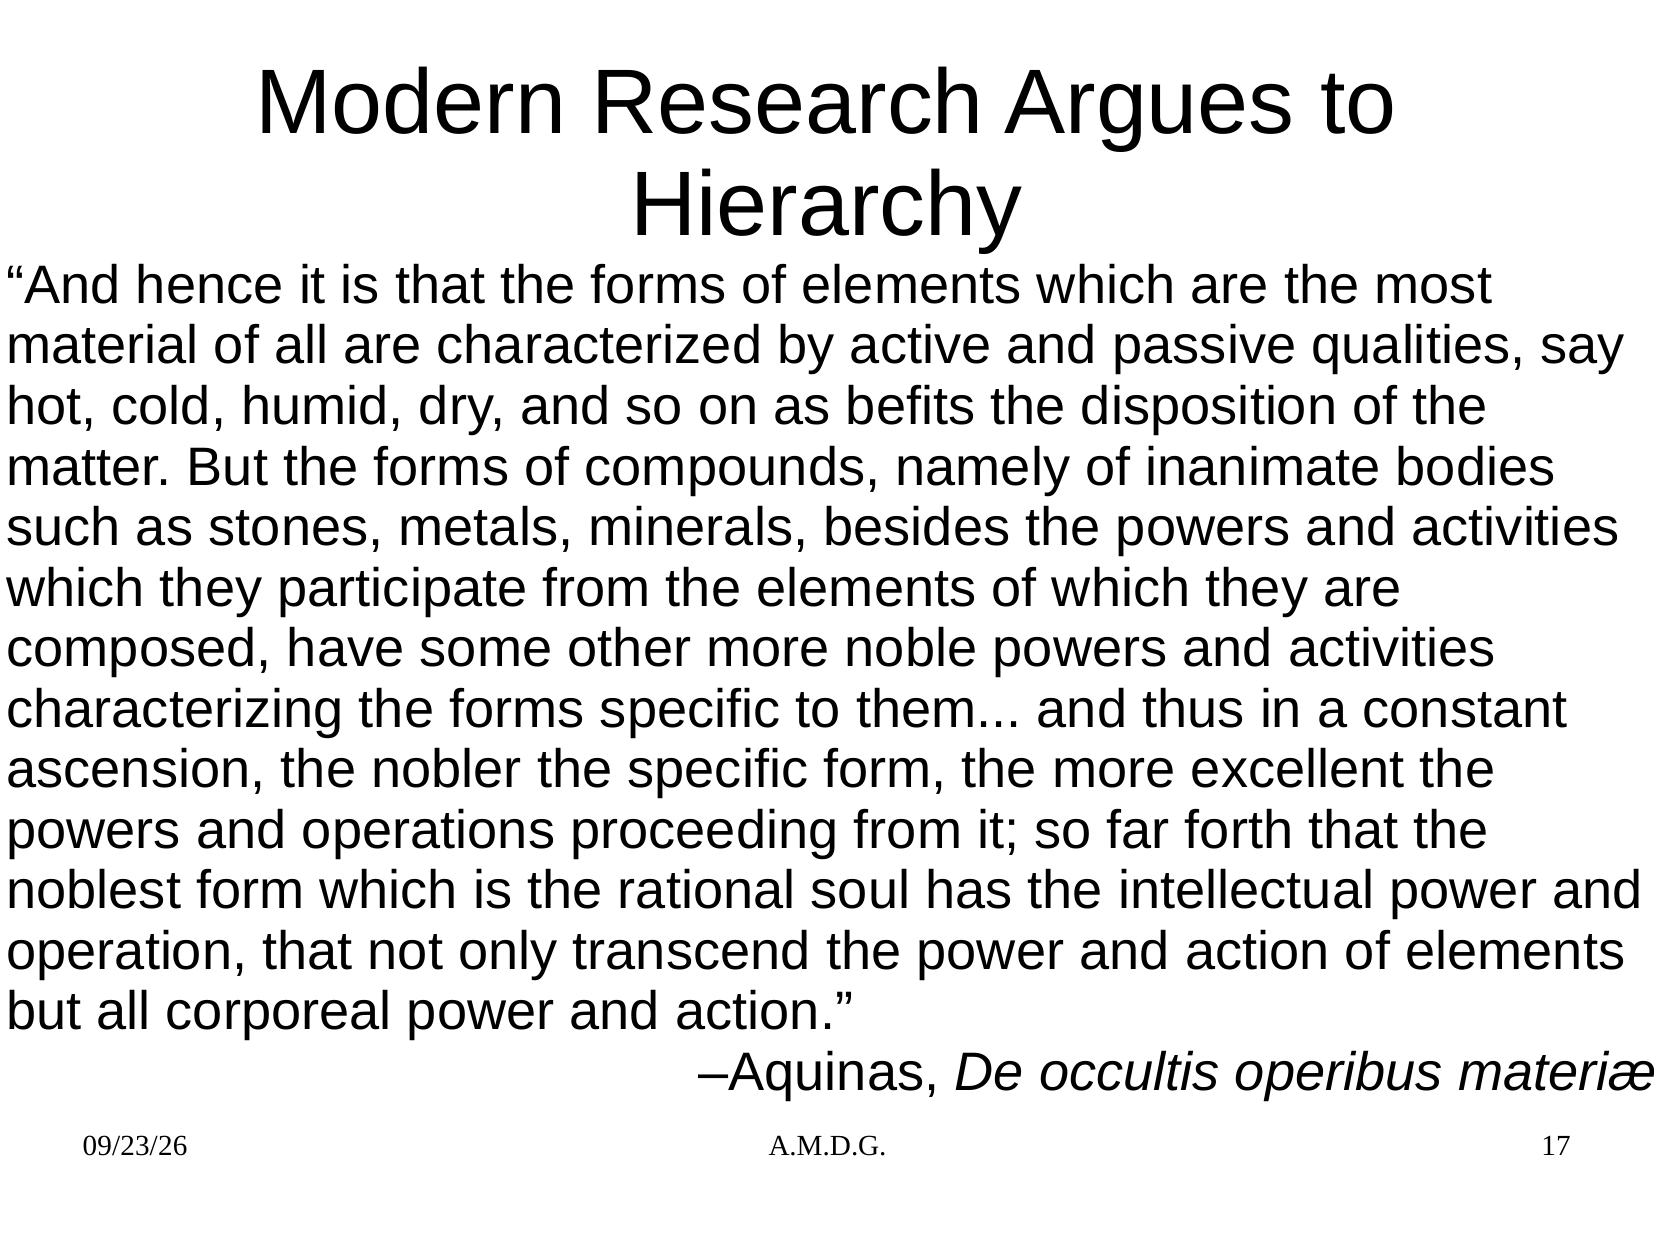

# Modern Research Argues to Hierarchy
“And hence it is that the forms of elements which are the most material of all are characterized by active and passive qualities, say hot, cold, humid, dry, and so on as befits the disposition of the matter. But the forms of compounds, namely of inanimate bodies such as stones, metals, minerals, besides the powers and activities which they participate from the elements of which they are composed, have some other more noble powers and activities characterizing the forms specific to them... and thus in a constant ascension, the nobler the specific form, the more excellent the powers and operations proceeding from it; so far forth that the noblest form which is the rational soul has the intellectual power and operation, that not only transcend the power and action of elements but all corporeal power and action.”
–Aquinas, De occultis operibus materiæ
`
A.M.D.G.
17